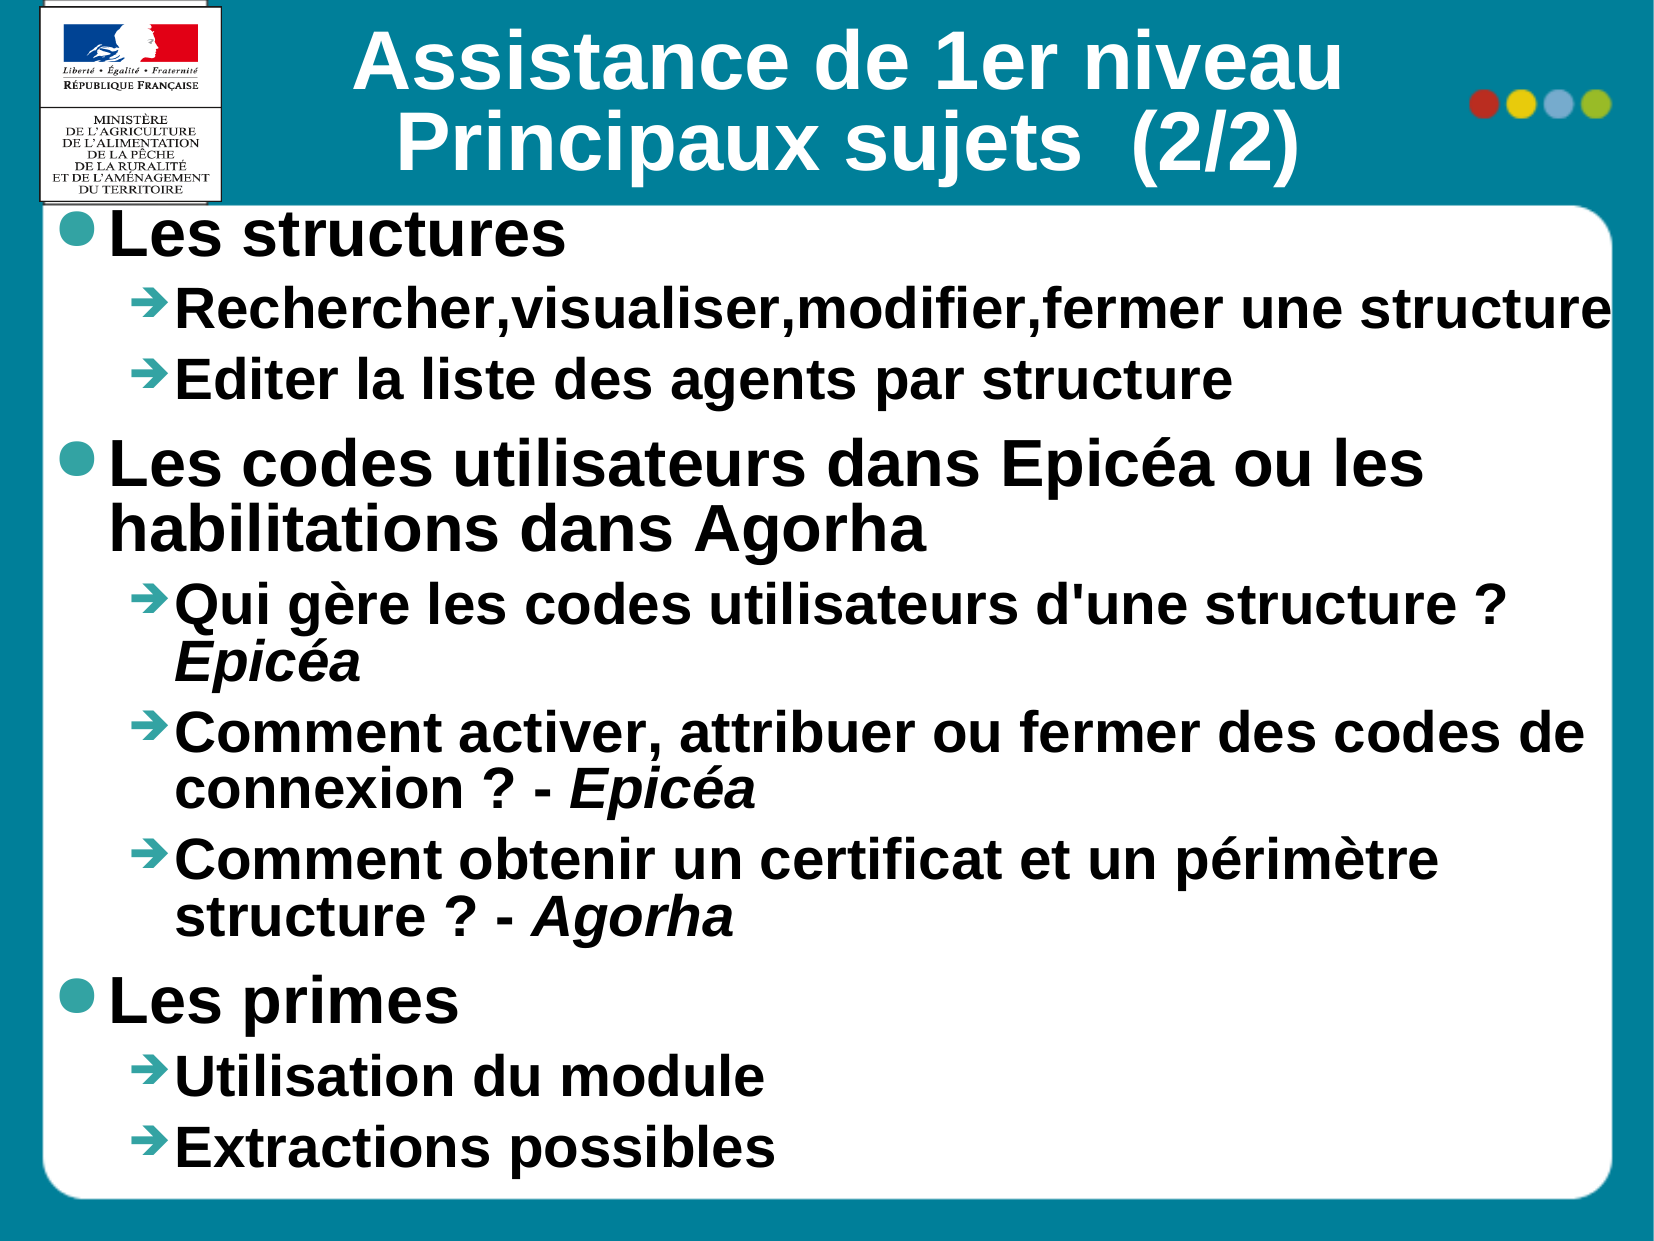

# Assistance de 1er niveau Principaux sujets (2/2)
Les structures
Rechercher,visualiser,modifier,fermer une structure
Editer la liste des agents par structure
Les codes utilisateurs dans Epicéa ou les habilitations dans Agorha
Qui gère les codes utilisateurs d'une structure ? Epicéa
Comment activer, attribuer ou fermer des codes de connexion ? - Epicéa
Comment obtenir un certificat et un périmètre structure ? - Agorha
Les primes
Utilisation du module
Extractions possibles